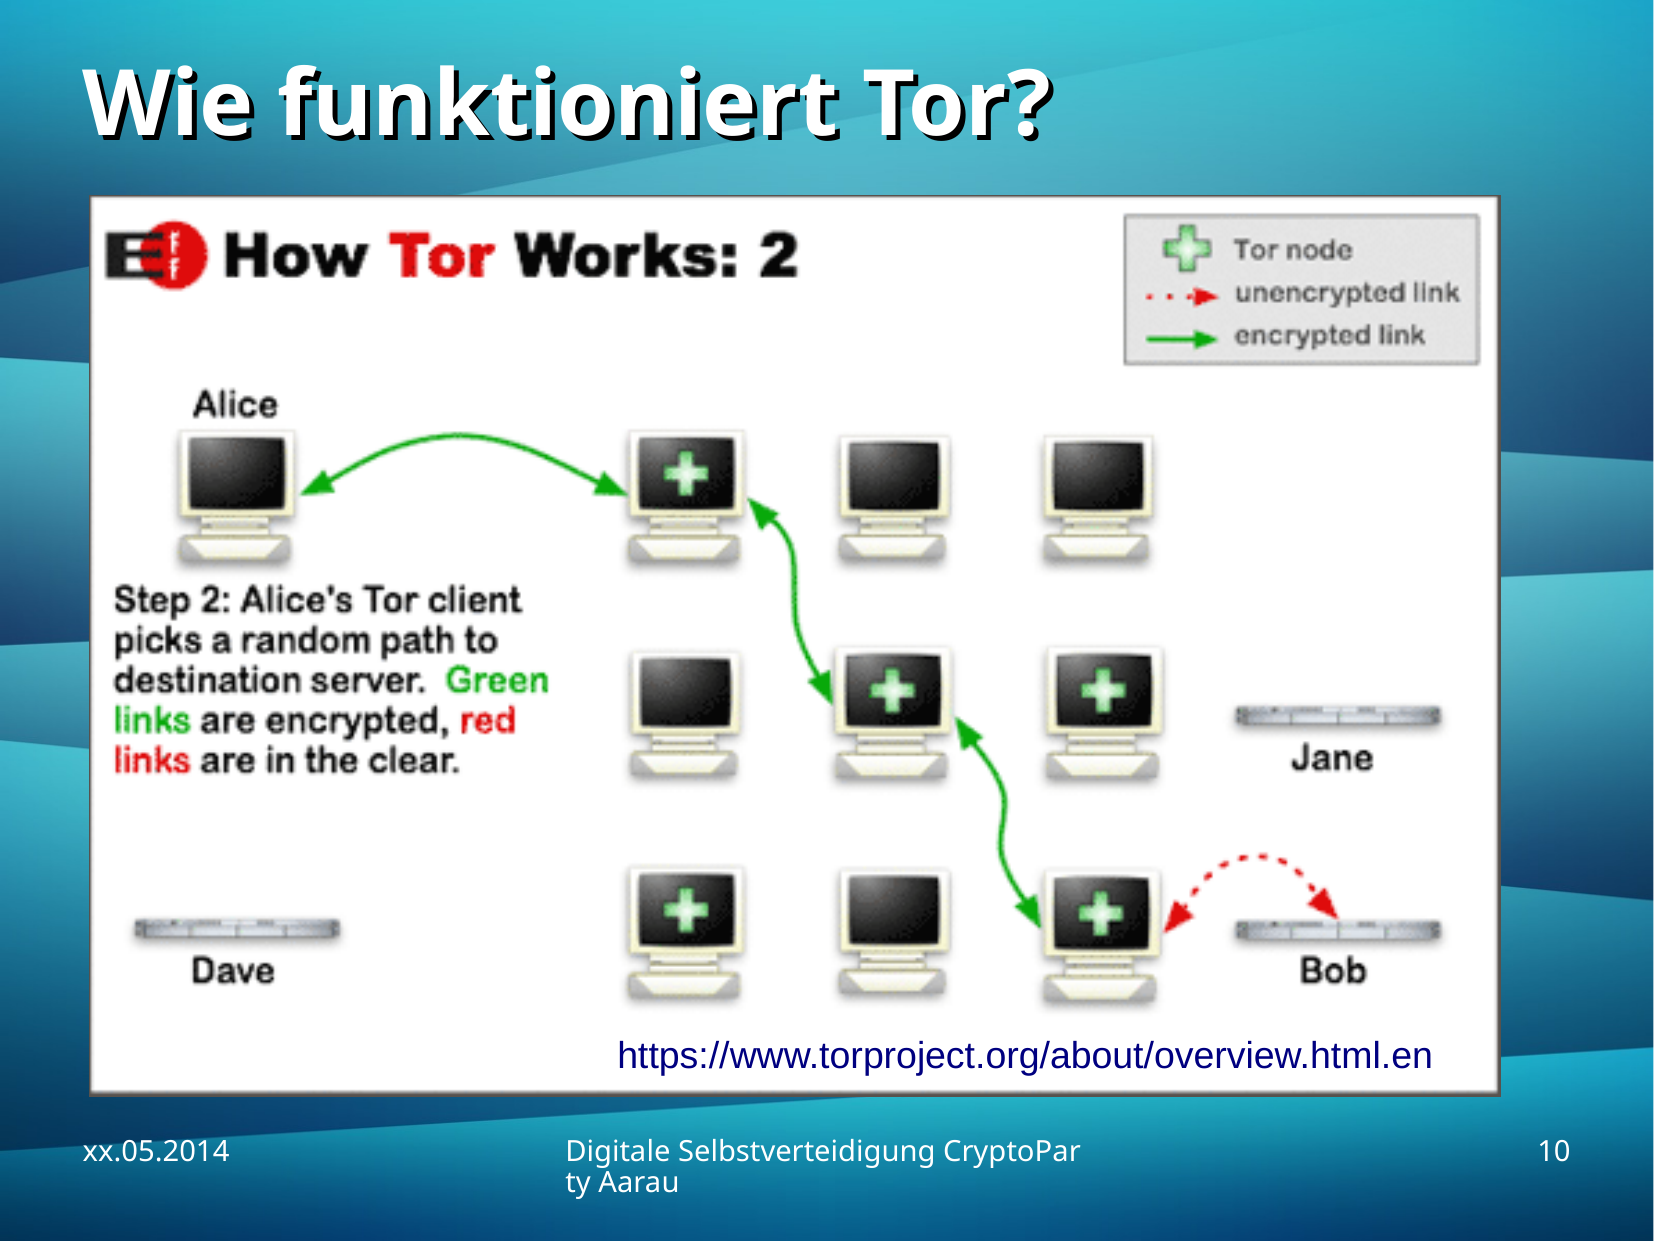

# Wie funktioniert Tor?
https://www.torproject.org/about/overview.html.en
xx.05.2014
Digitale Selbstverteidigung CryptoParty Aarau
10